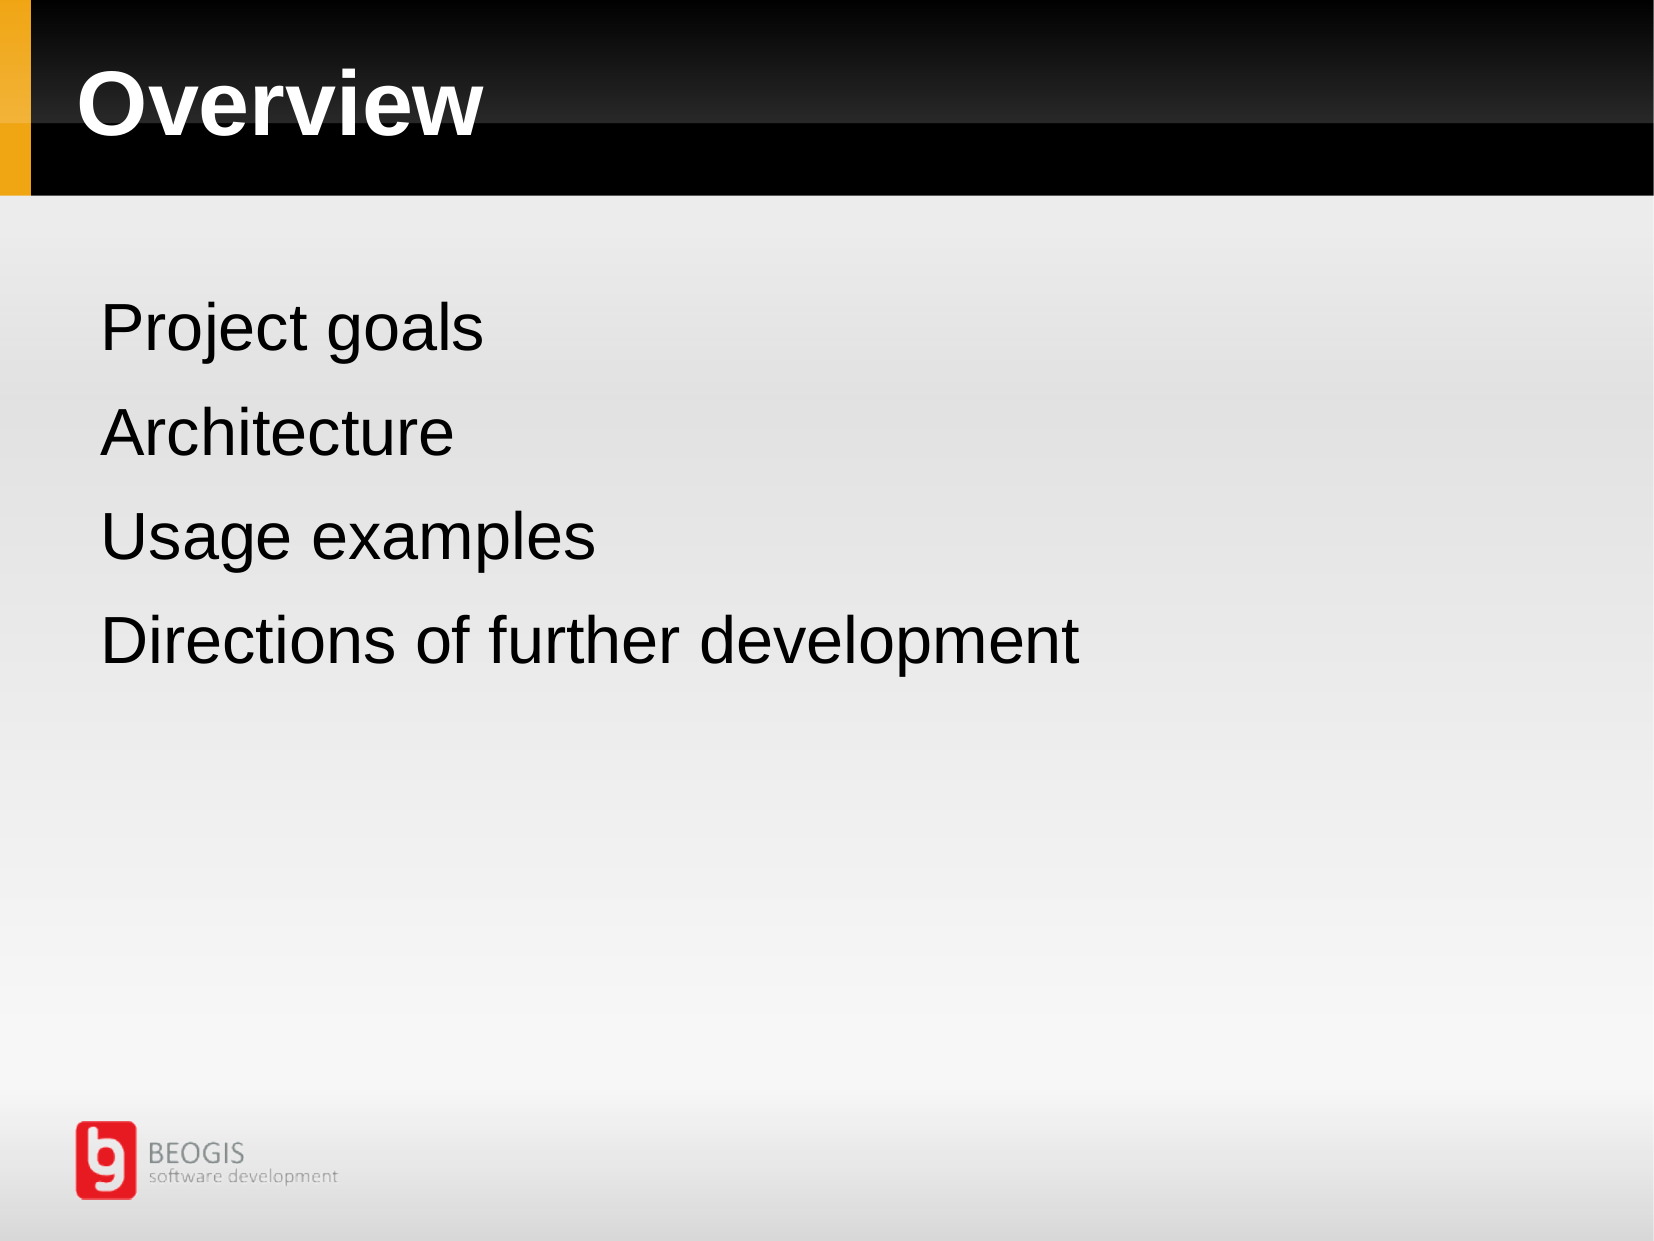

# Overview
Project goals
Architecture
Usage examples
Directions of further development